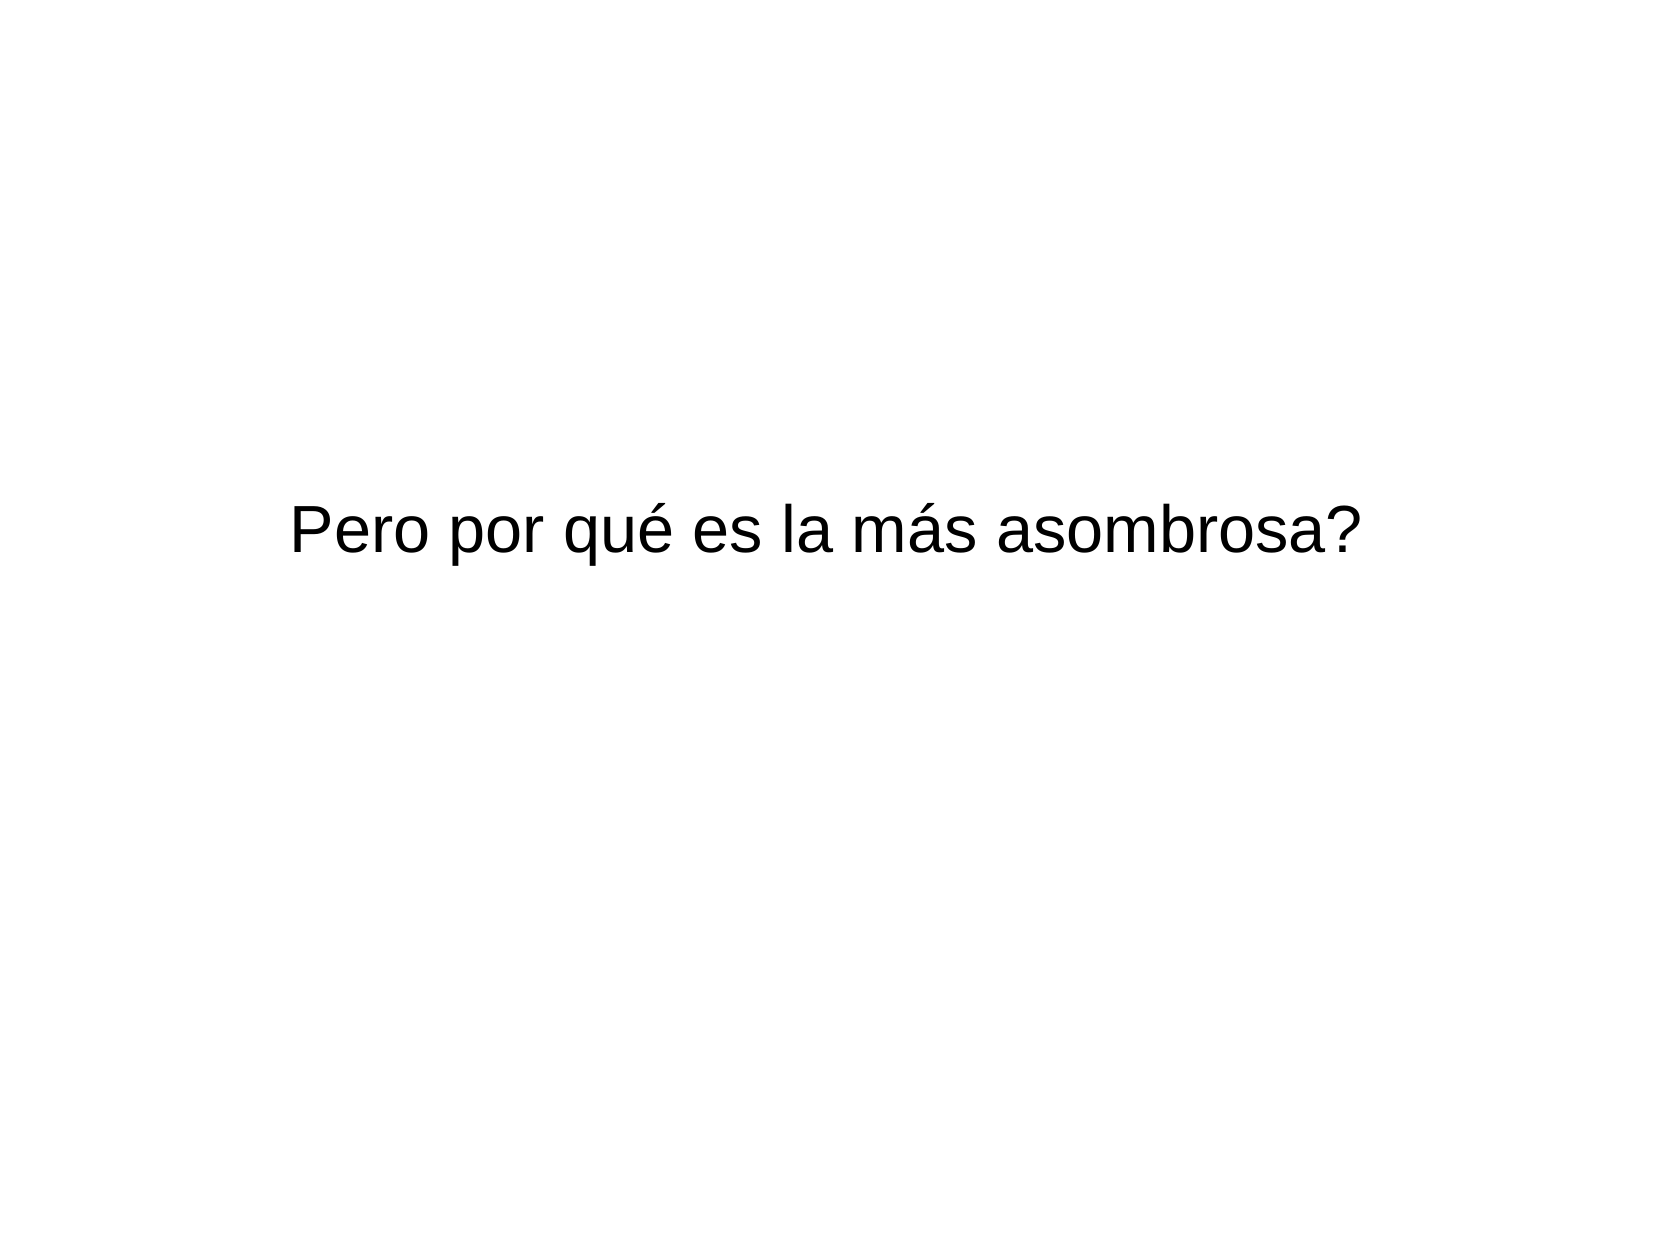

# Pero por qué es la más asombrosa?